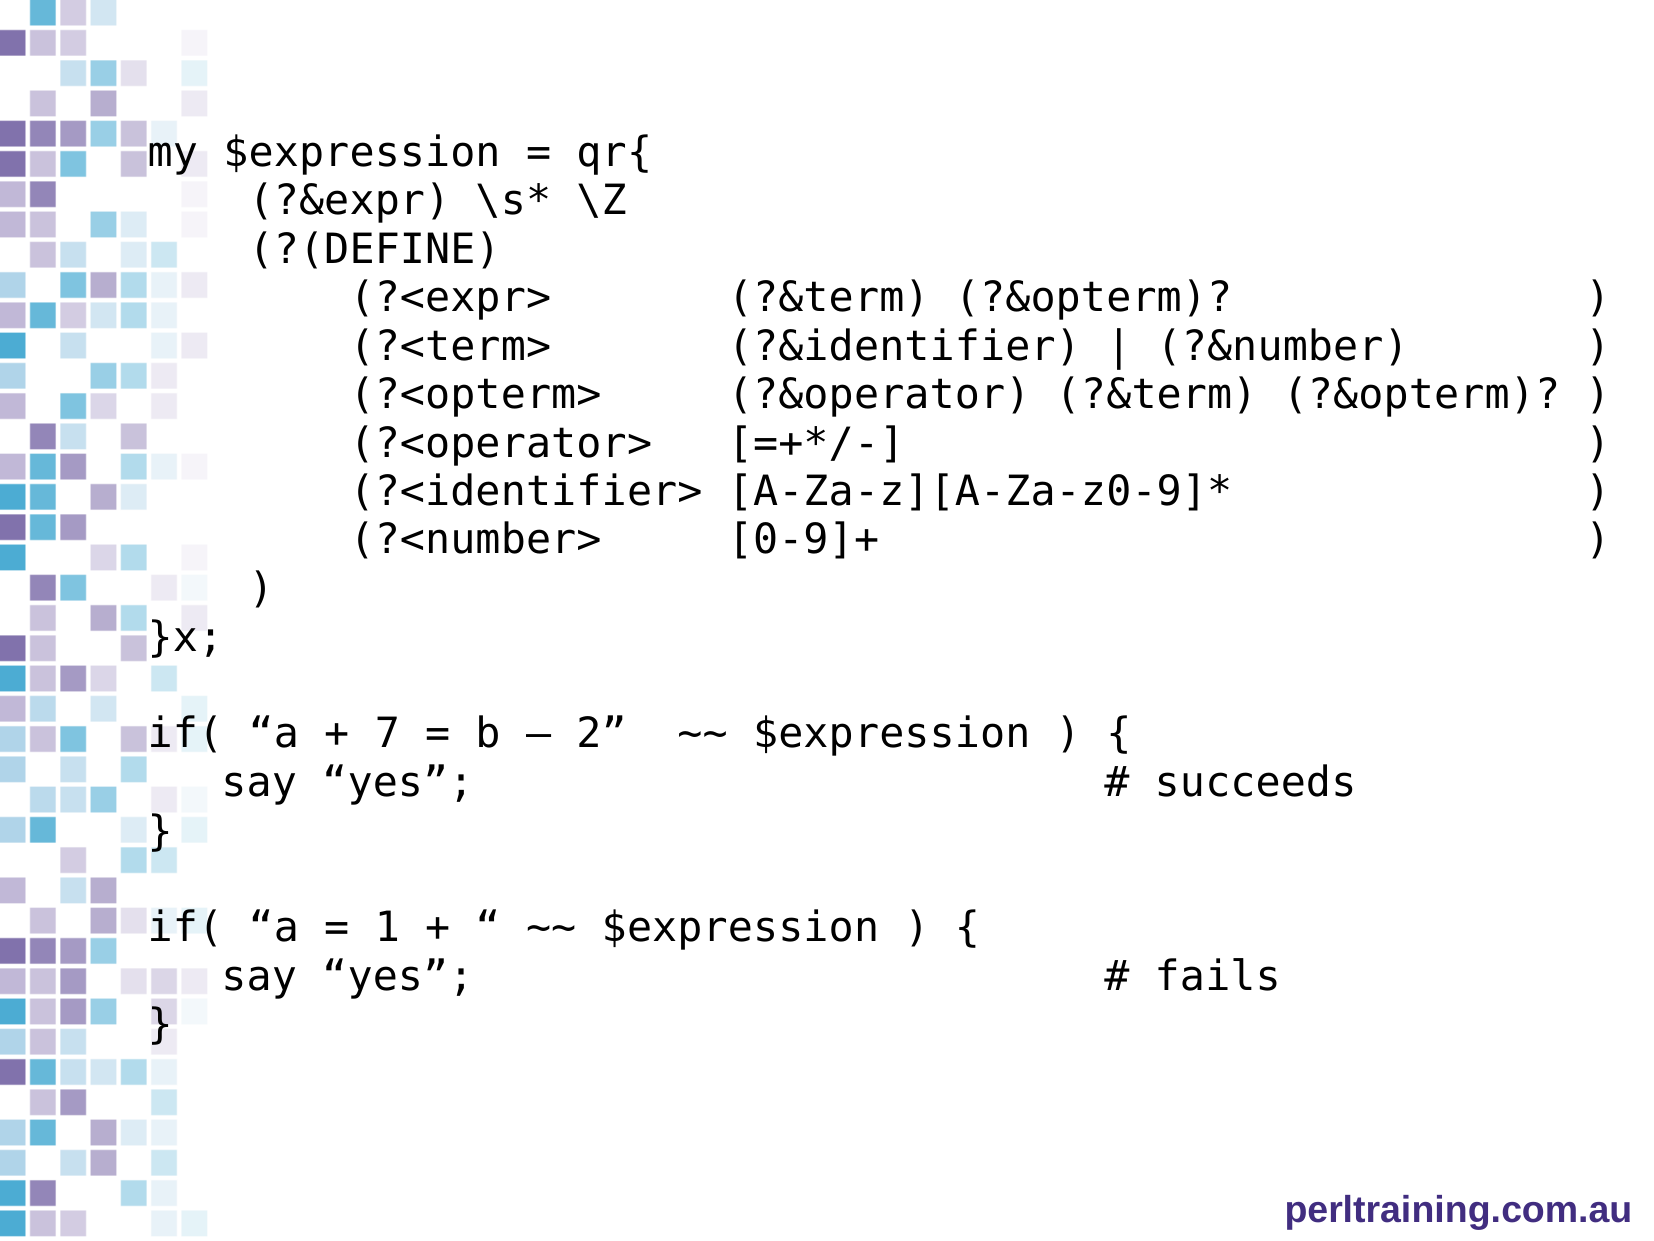

# my $expression = qr{ (?&expr) \s* \Z (?(DEFINE) (?<expr> (?&term) (?&opterm)? ) (?<term> (?&identifier) | (?&number) ) (?<opterm> (?&operator) (?&term) (?&opterm)? ) (?<operator> [=+*/-] ) (?<identifier> [A-Za-z][A-Za-z0-9]* ) (? [0-9]+ ) ) }x; if( “a + 7 = b – 2” ~~ $expression ) { say “yes”; # succeeds } if( “a = 1 + “ ~~ $expression ) { say “yes”; # fails }